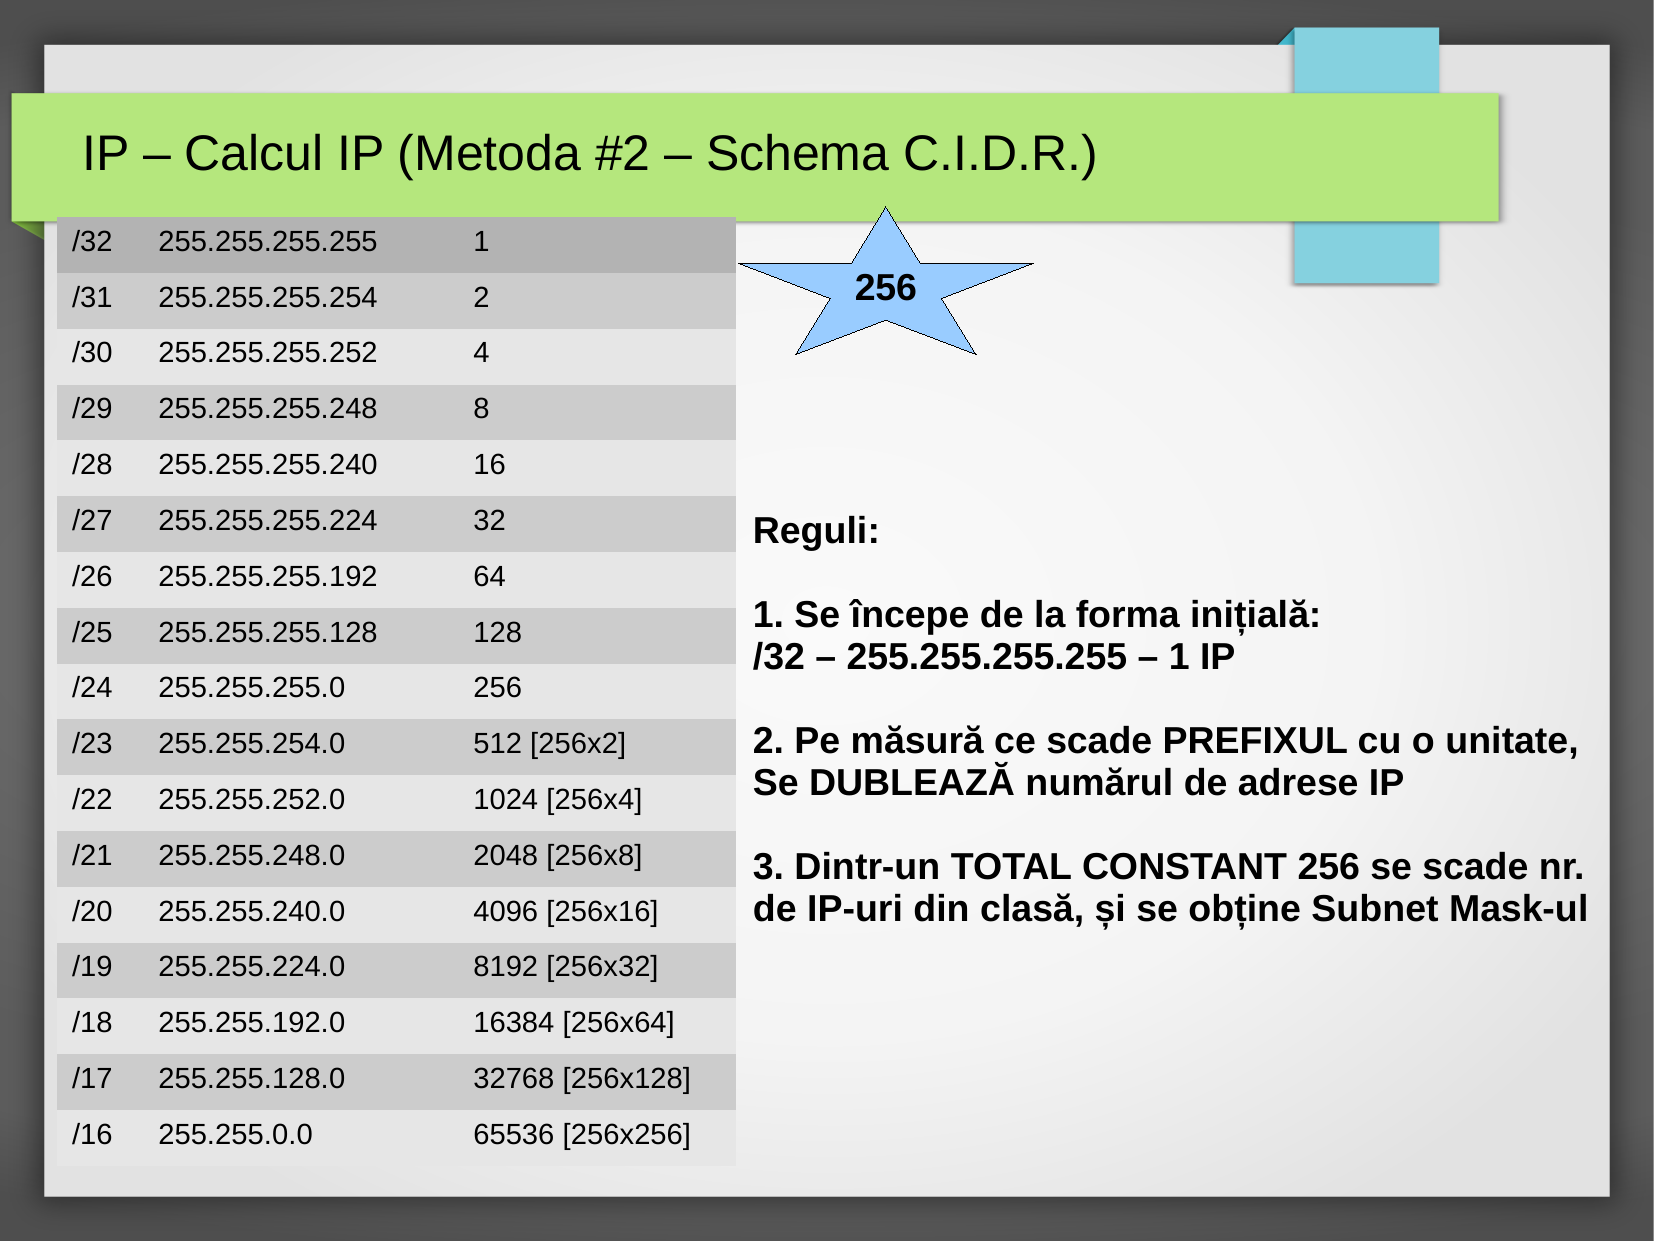

# IP – Calcul IP (Metoda #2 – Schema C.I.D.R.)
256
| /32 | 255.255.255.255 | 1 |
| --- | --- | --- |
| /31 | 255.255.255.254 | 2 |
| /30 | 255.255.255.252 | 4 |
| /29 | 255.255.255.248 | 8 |
| /28 | 255.255.255.240 | 16 |
| /27 | 255.255.255.224 | 32 |
| /26 | 255.255.255.192 | 64 |
| /25 | 255.255.255.128 | 128 |
| /24 | 255.255.255.0 | 256 |
| /23 | 255.255.254.0 | 512 [256x2] |
| /22 | 255.255.252.0 | 1024 [256x4] |
| /21 | 255.255.248.0 | 2048 [256x8] |
| /20 | 255.255.240.0 | 4096 [256x16] |
| /19 | 255.255.224.0 | 8192 [256x32] |
| /18 | 255.255.192.0 | 16384 [256x64] |
| /17 | 255.255.128.0 | 32768 [256x128] |
| /16 | 255.255.0.0 | 65536 [256x256] |
Reguli:
1. Se începe de la forma inițială:
/32 – 255.255.255.255 – 1 IP
2. Pe măsură ce scade PREFIXUL cu o unitate,
Se DUBLEAZĂ numărul de adrese IP
3. Dintr-un TOTAL CONSTANT 256 se scade nr.
de IP-uri din clasă, și se obține Subnet Mask-ul